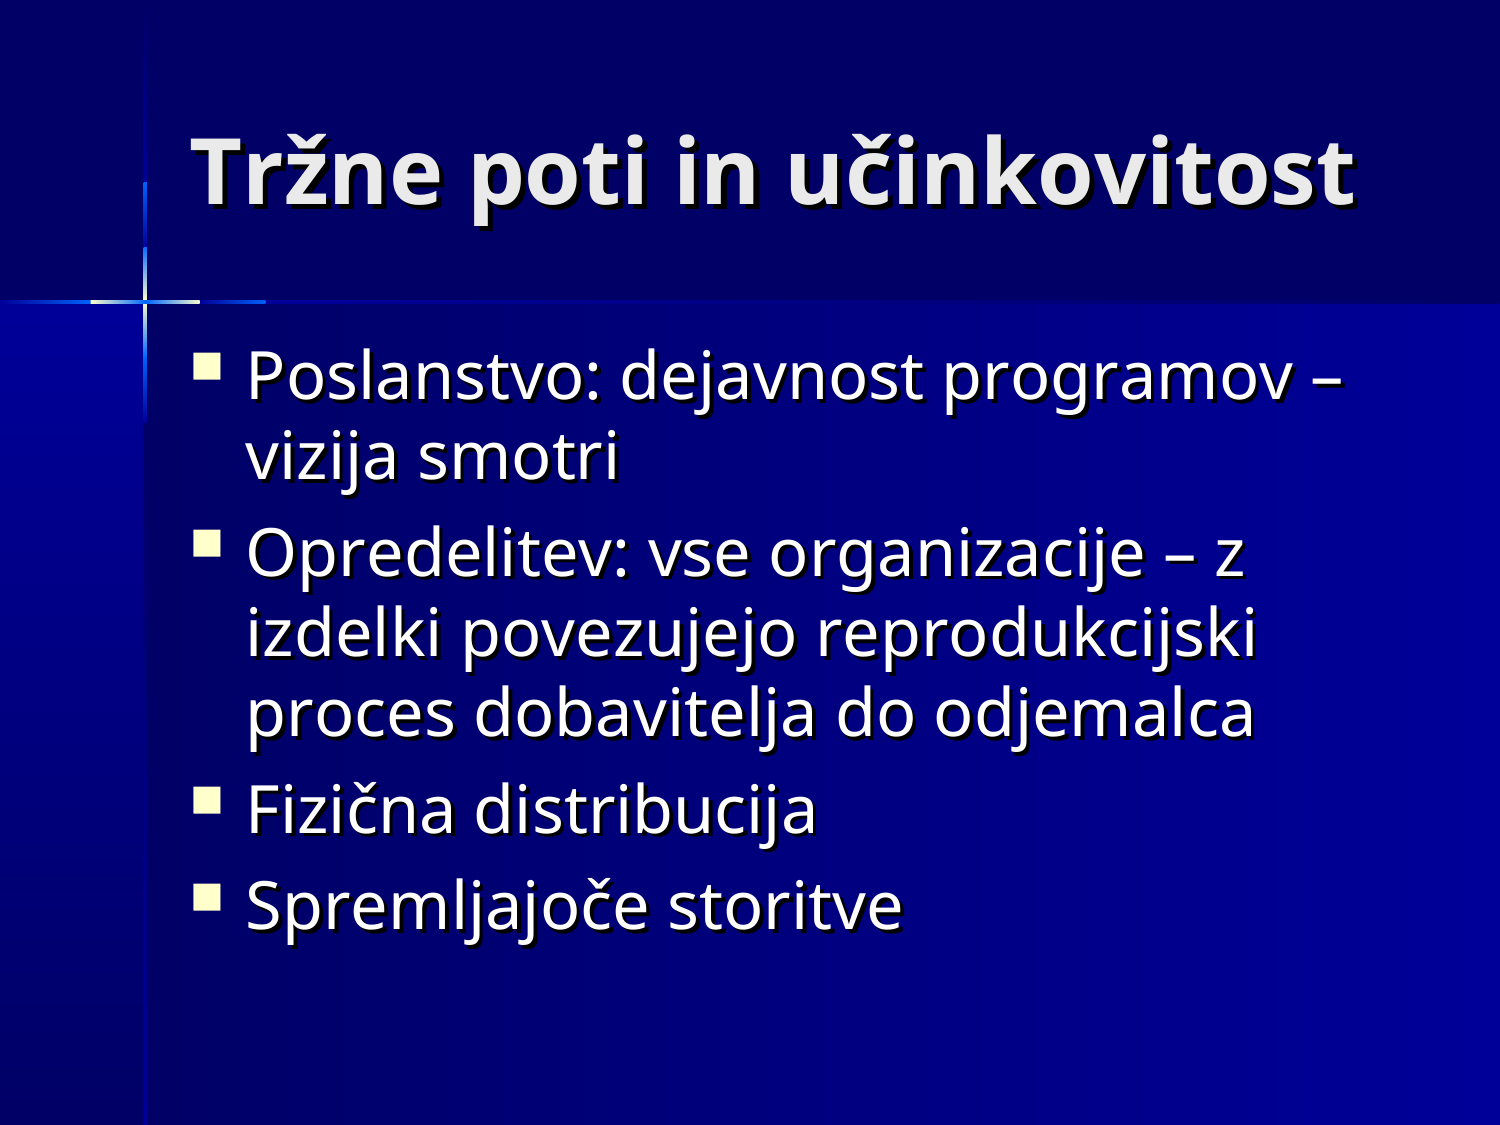

# Tržne poti in učinkovitost
Poslanstvo: dejavnost programov –vizija smotri
Opredelitev: vse organizacije – z izdelki povezujejo reprodukcijski proces dobavitelja do odjemalca
Fizična distribucija
Spremljajoče storitve